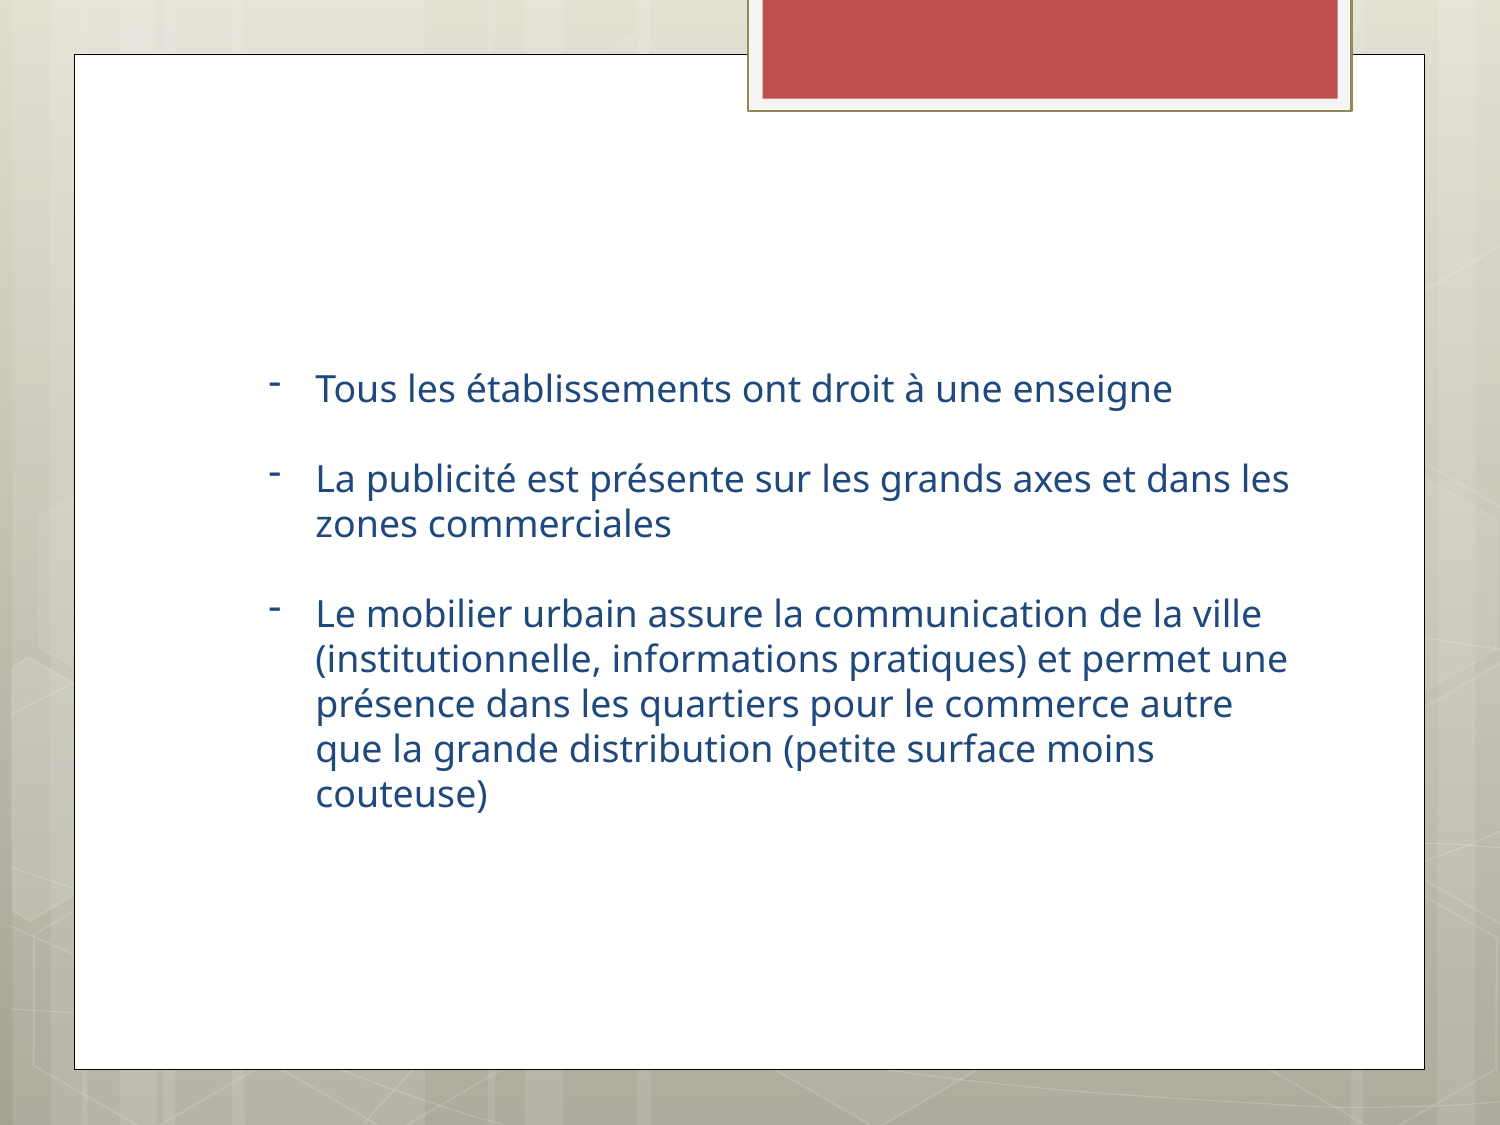

Tous les établissements ont droit à une enseigne
La publicité est présente sur les grands axes et dans les zones commerciales
Le mobilier urbain assure la communication de la ville (institutionnelle, informations pratiques) et permet une présence dans les quartiers pour le commerce autre que la grande distribution (petite surface moins couteuse)